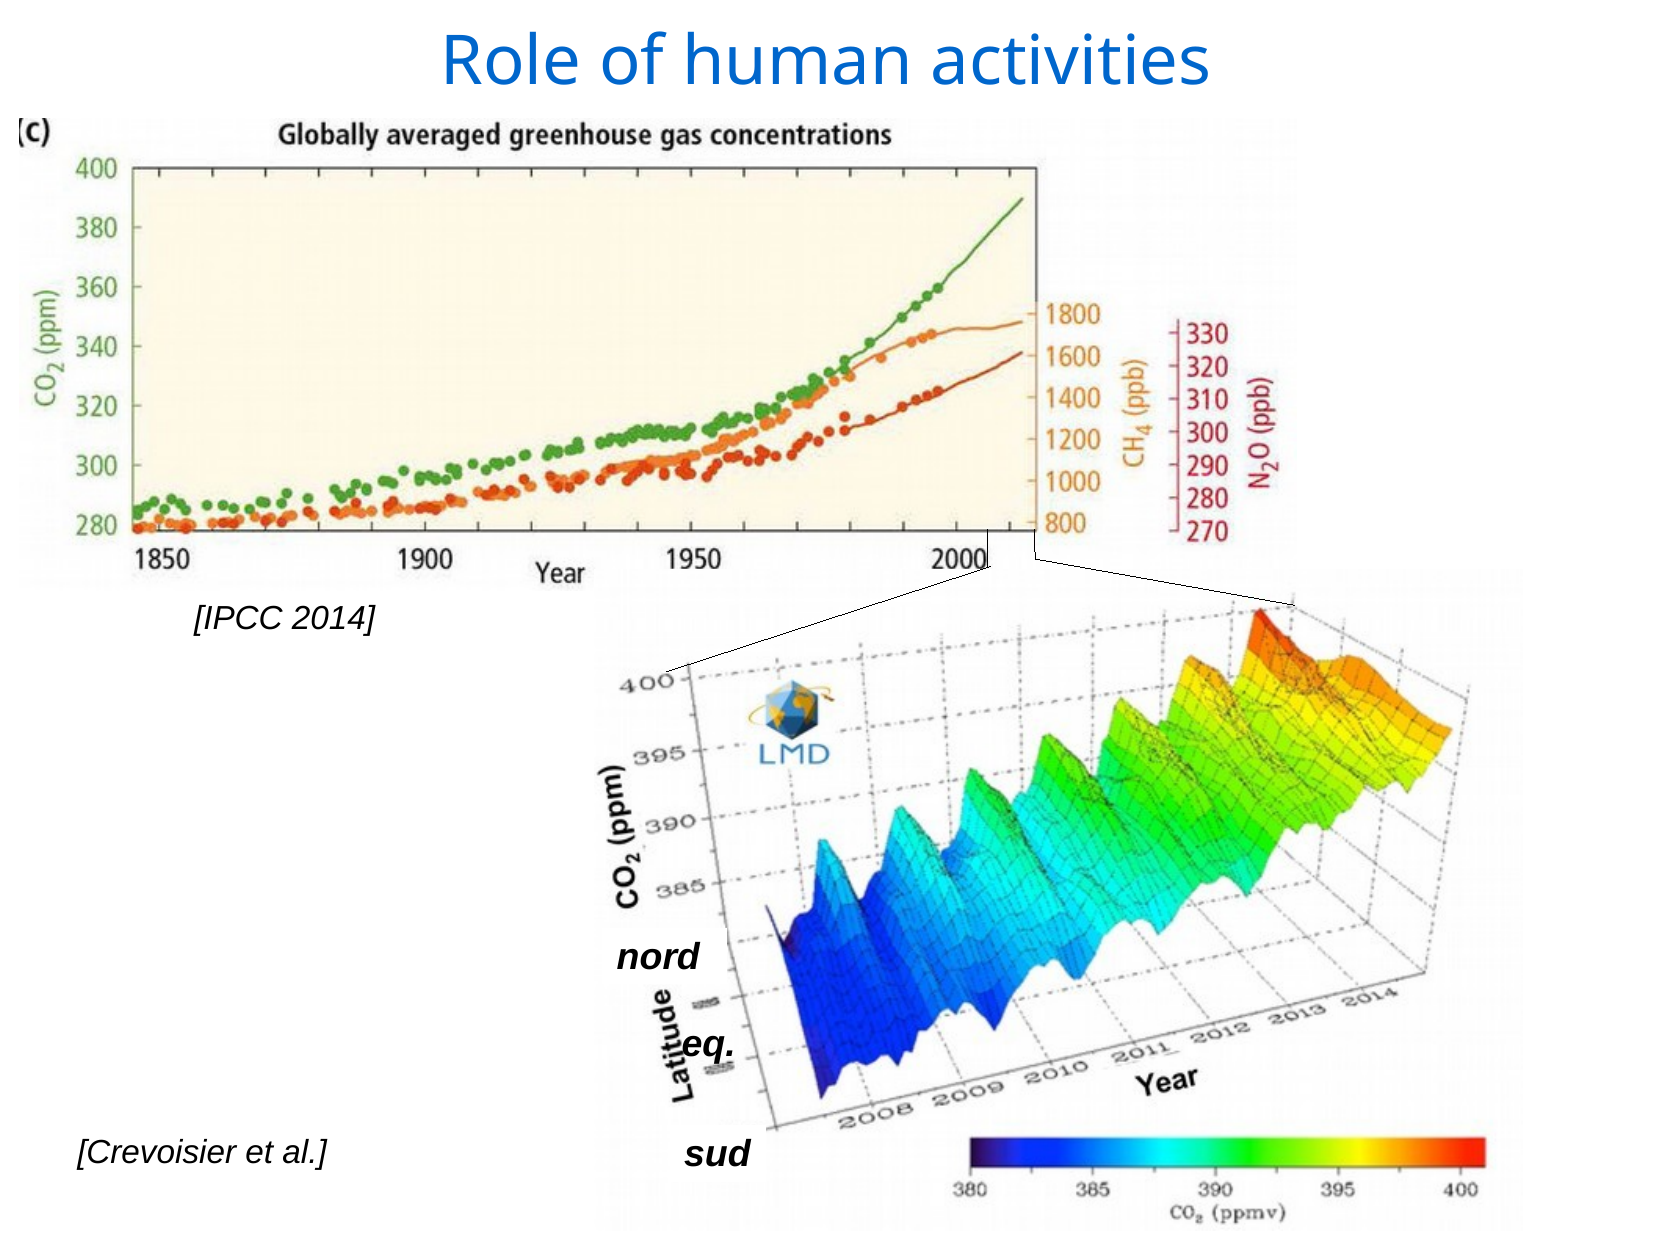

# Role of human activities
[IPCC 2014]
nord
eq.
sud
[Crevoisier et al.]